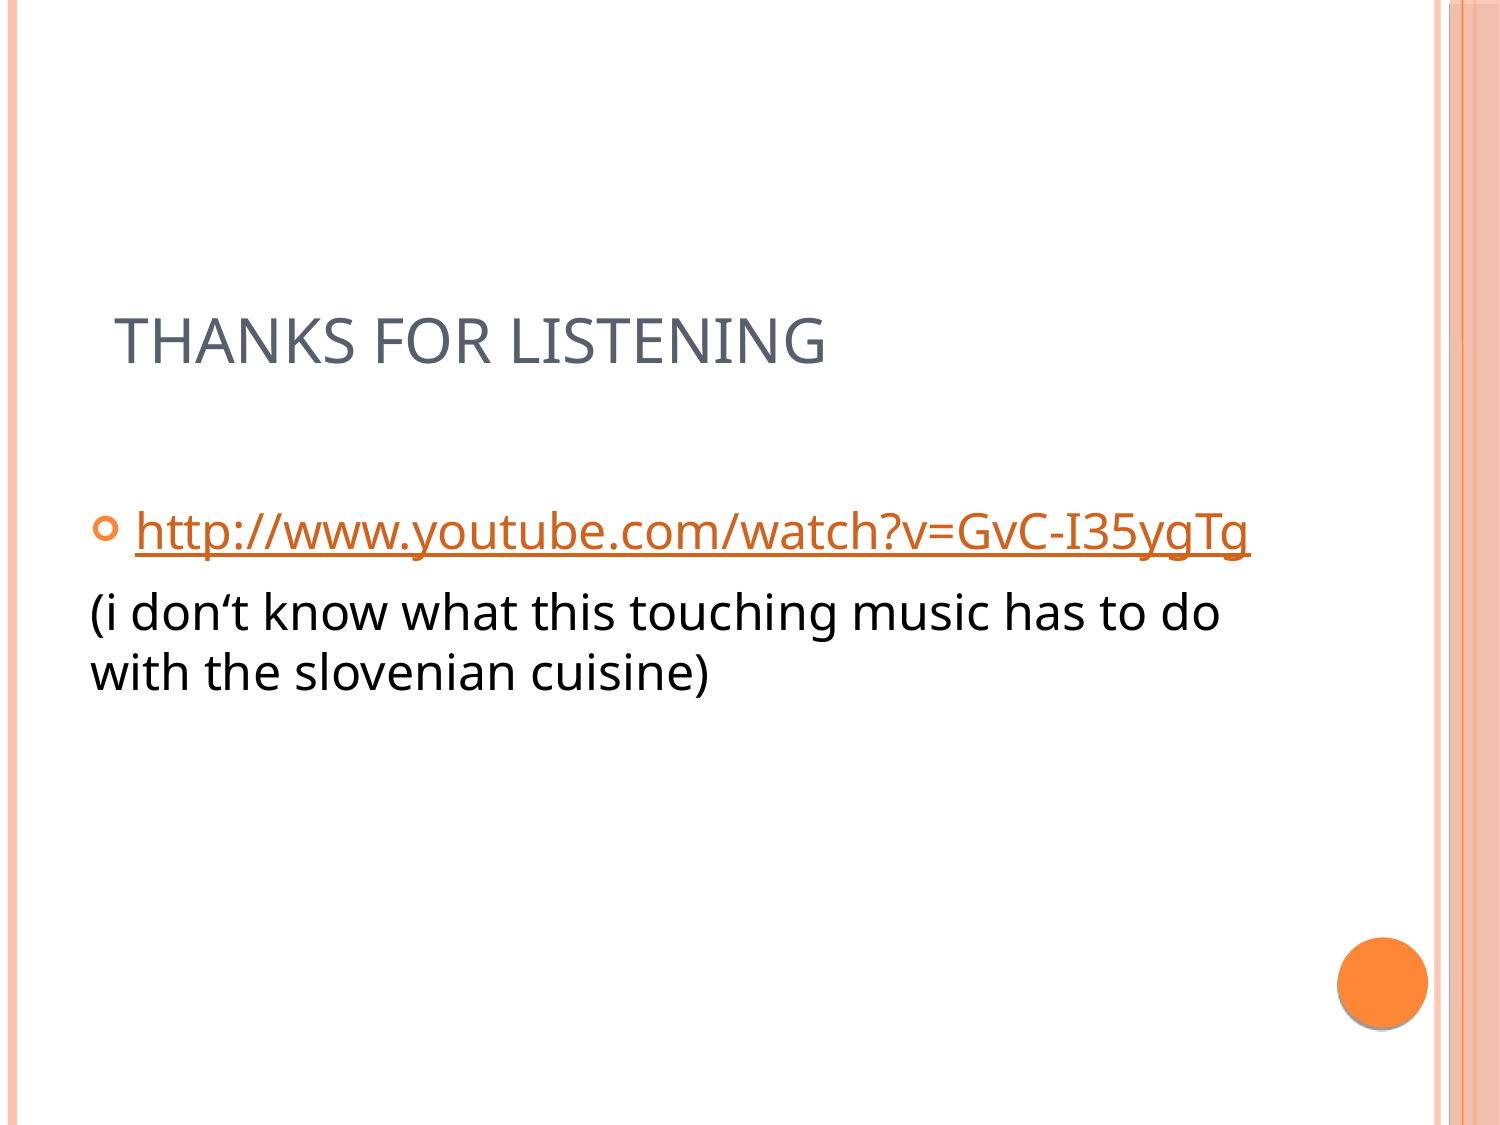

# THANKS FOR LISTENING
http://www.youtube.com/watch?v=GvC-I35ygTg
(i don‘t know what this touching music has to do with the slovenian cuisine)